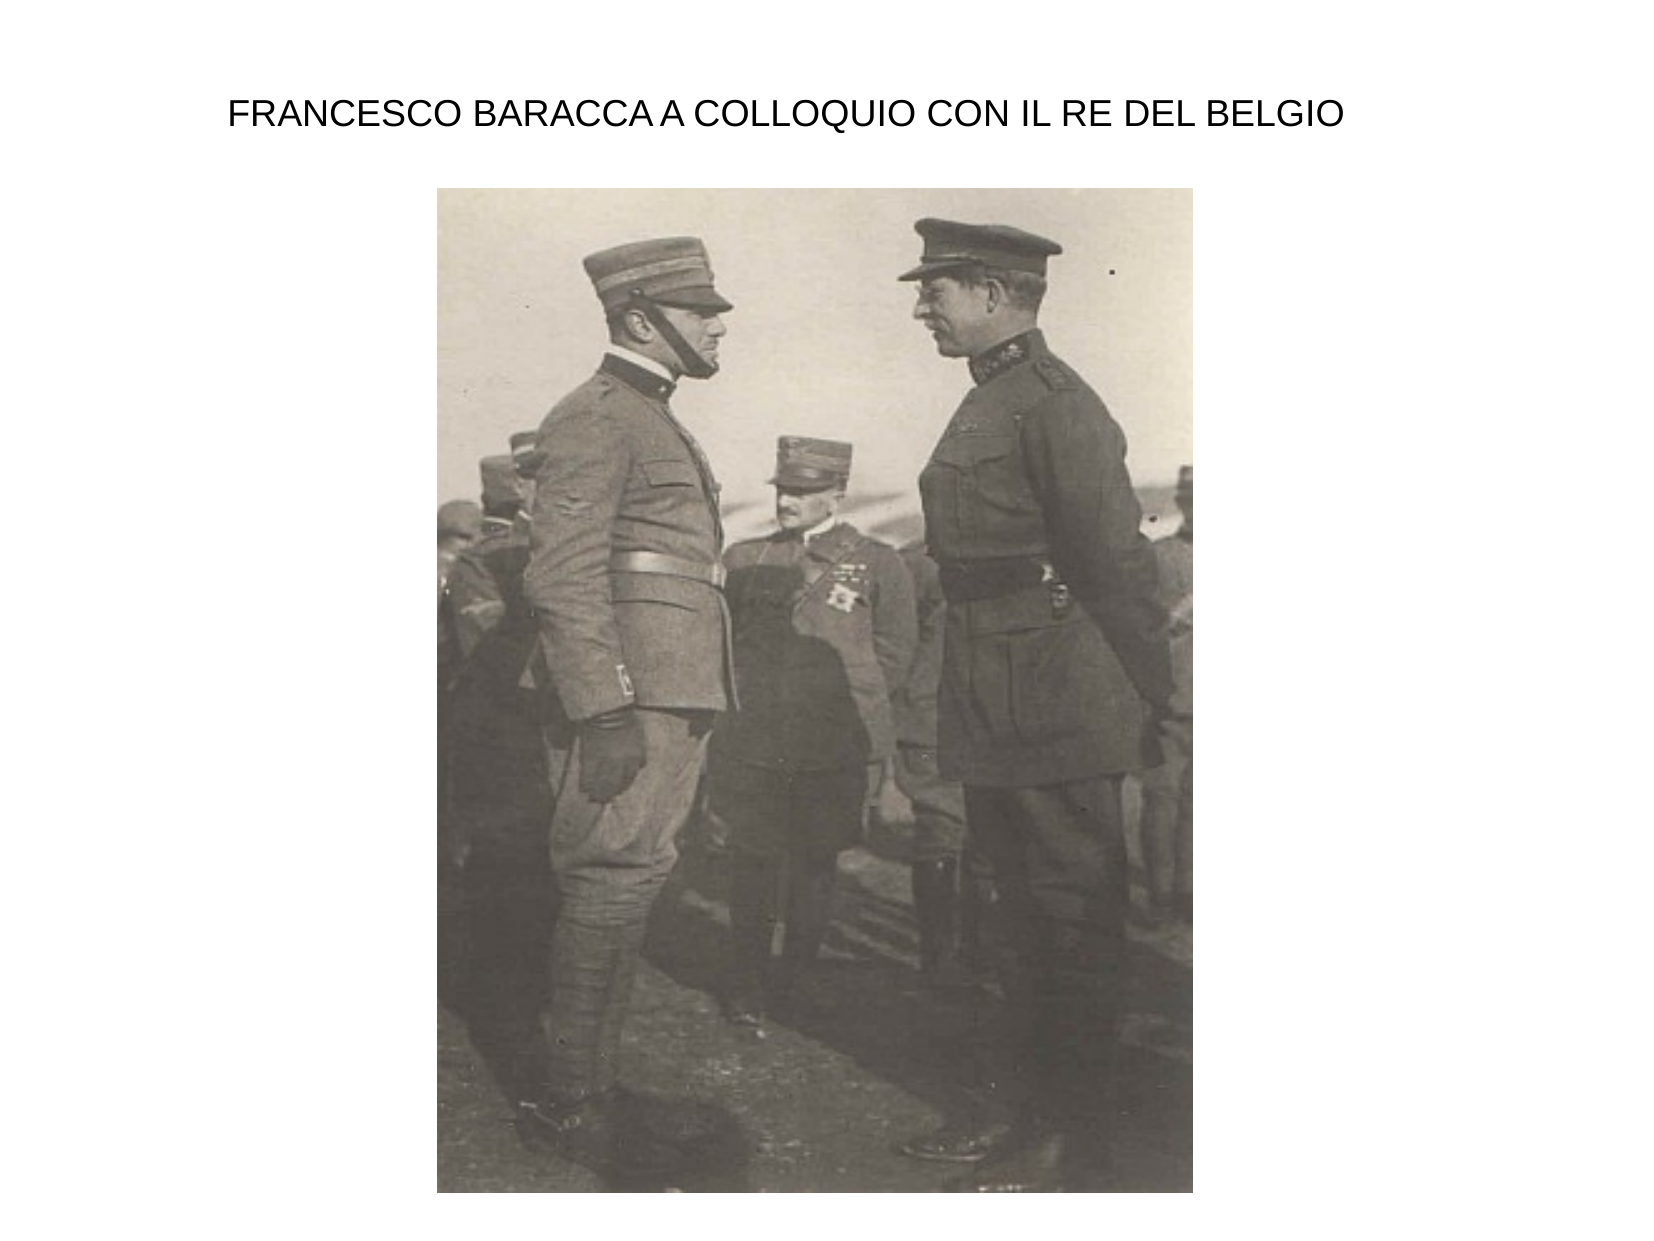

FRANCESCO BARACCA A COLLOQUIO CON IL RE DEL BELGIO